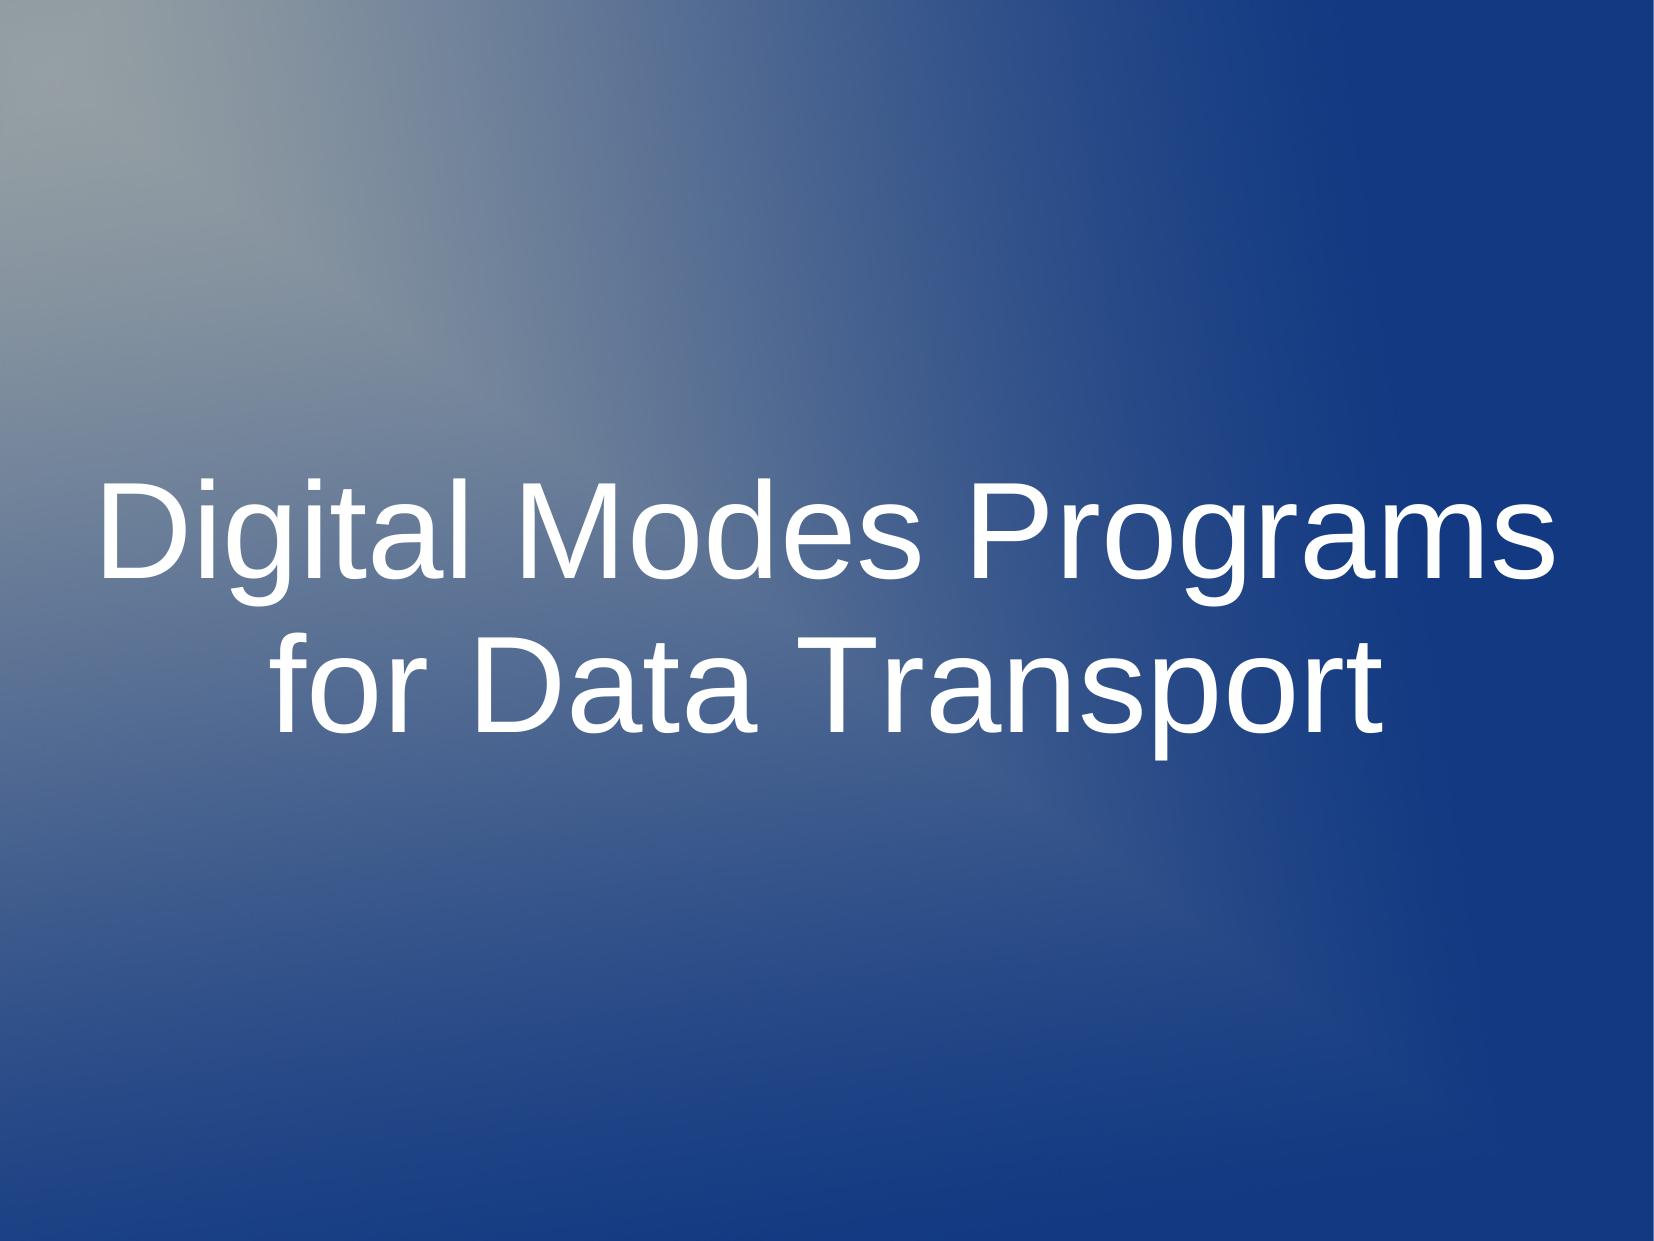

# Digital Modes Programs for Data Transport